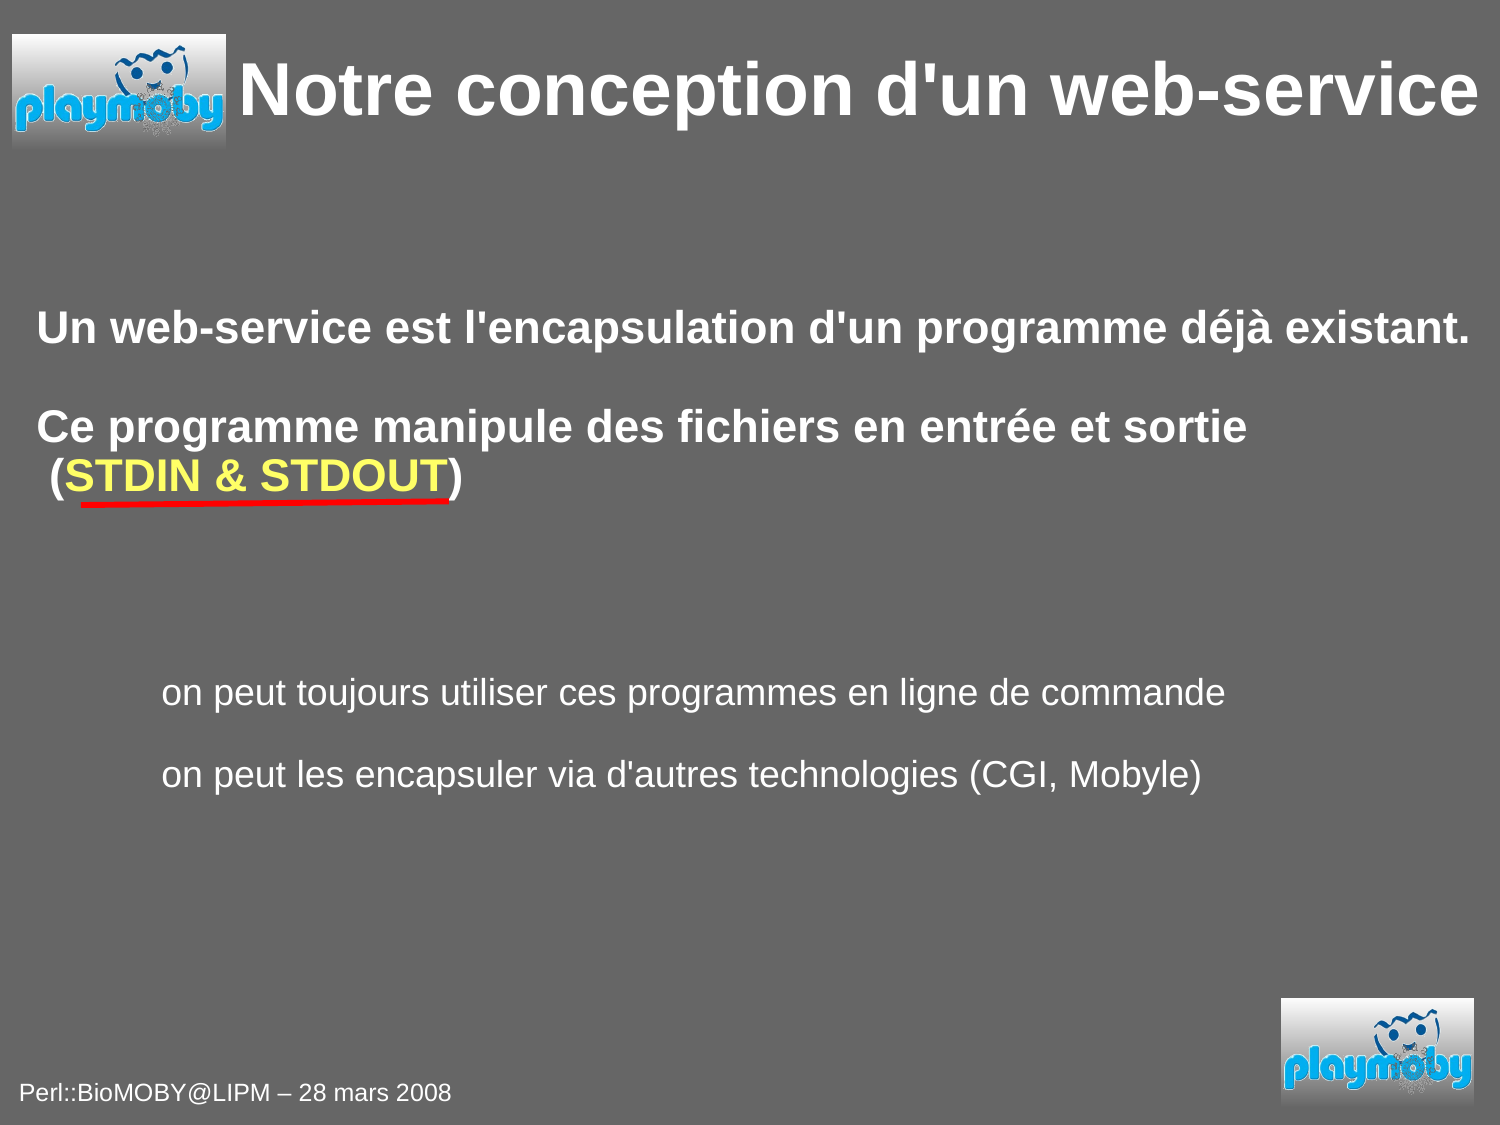

Notre conception d'un web-service
Un web-service est l'encapsulation d'un programme déjà existant.
Ce programme manipule des fichiers en entrée et sortie
 (STDIN & STDOUT)
 on peut toujours utiliser ces programmes en ligne de commande
 on peut les encapsuler via d'autres technologies (CGI, Mobyle)